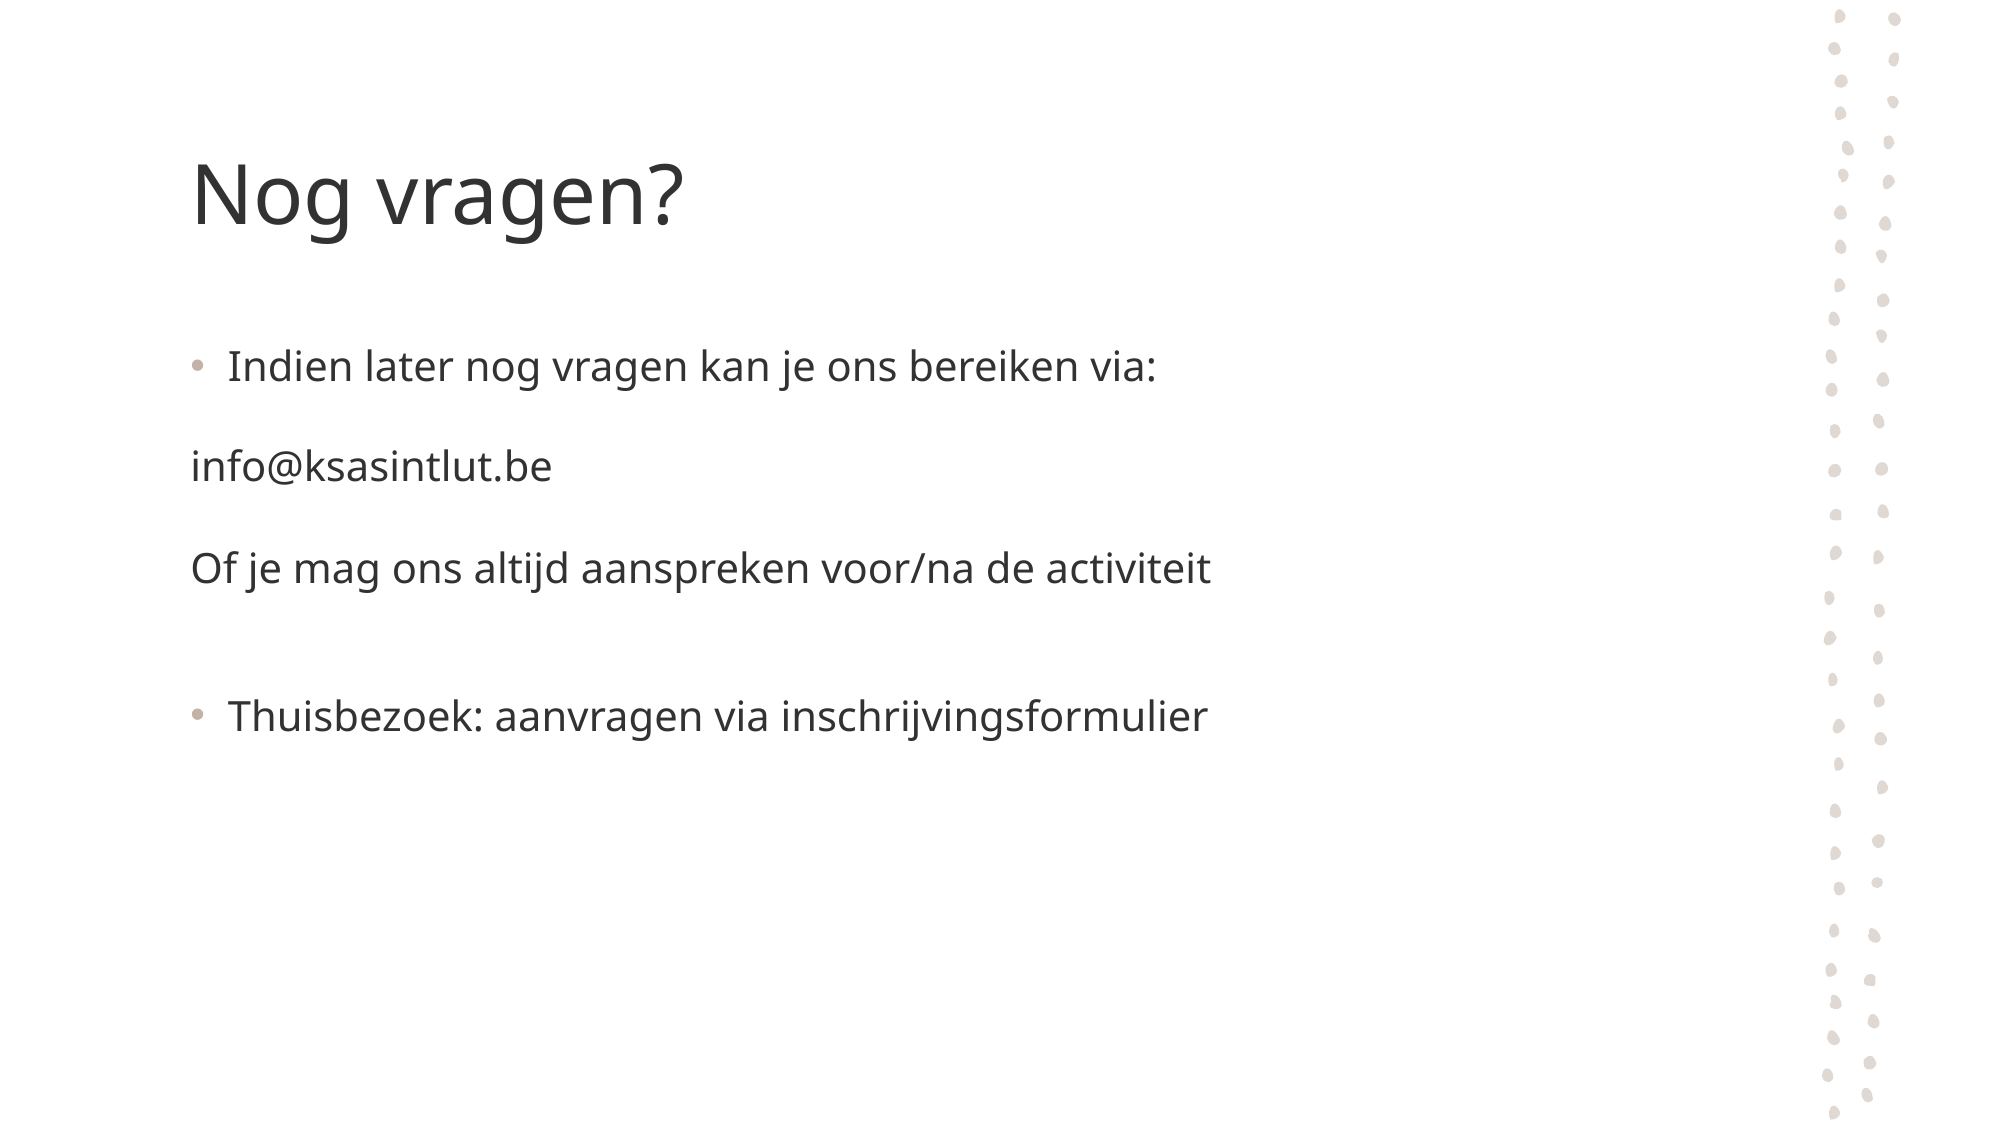

# Nog vragen?
Indien later nog vragen kan je ons bereiken via:
info@ksasintlut.be
Of je mag ons altijd aanspreken voor/na de activiteit
Thuisbezoek: aanvragen via inschrijvingsformulier